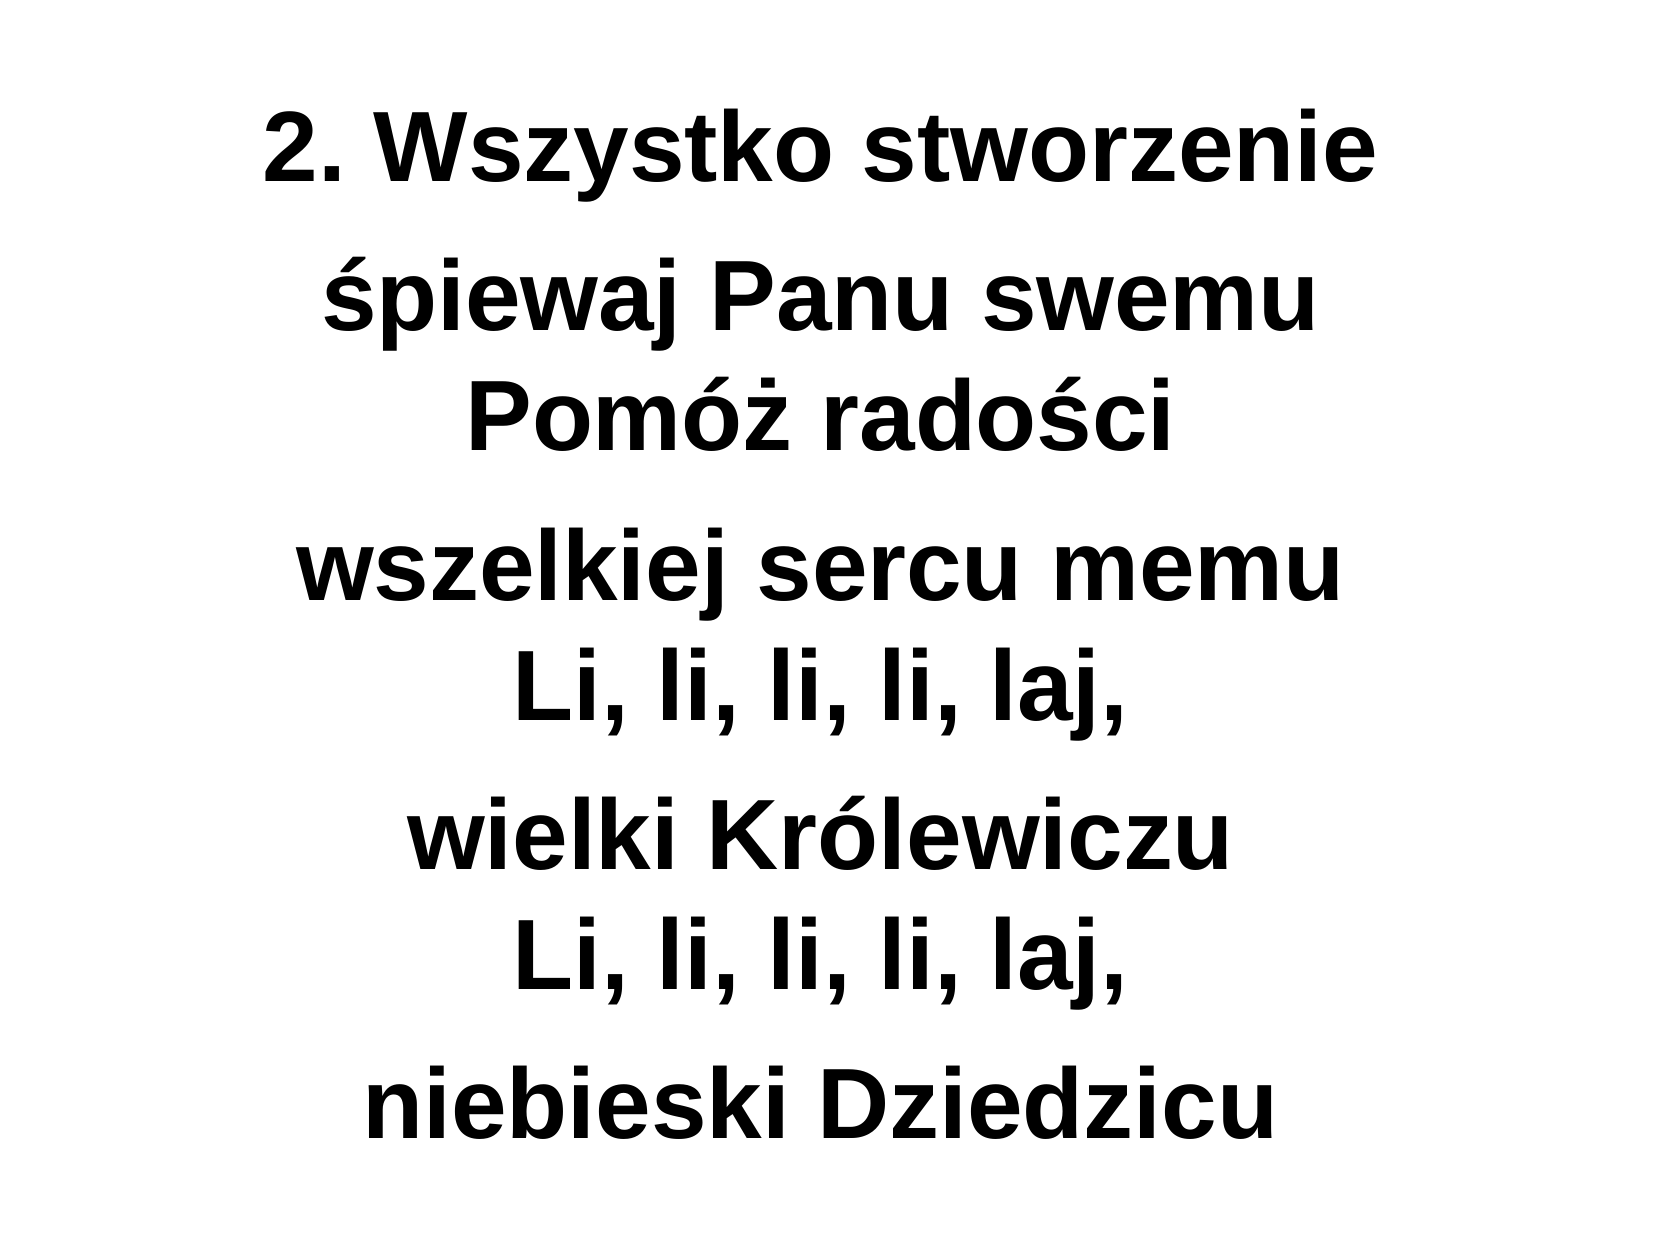

# 2. Wszystko stworzenie
śpiewaj Panu swemu
Pomóż radości
wszelkiej sercu memu
Li, li, li, li, laj,
wielki Królewiczu
Li, li, li, li, laj,
niebieski Dziedzicu